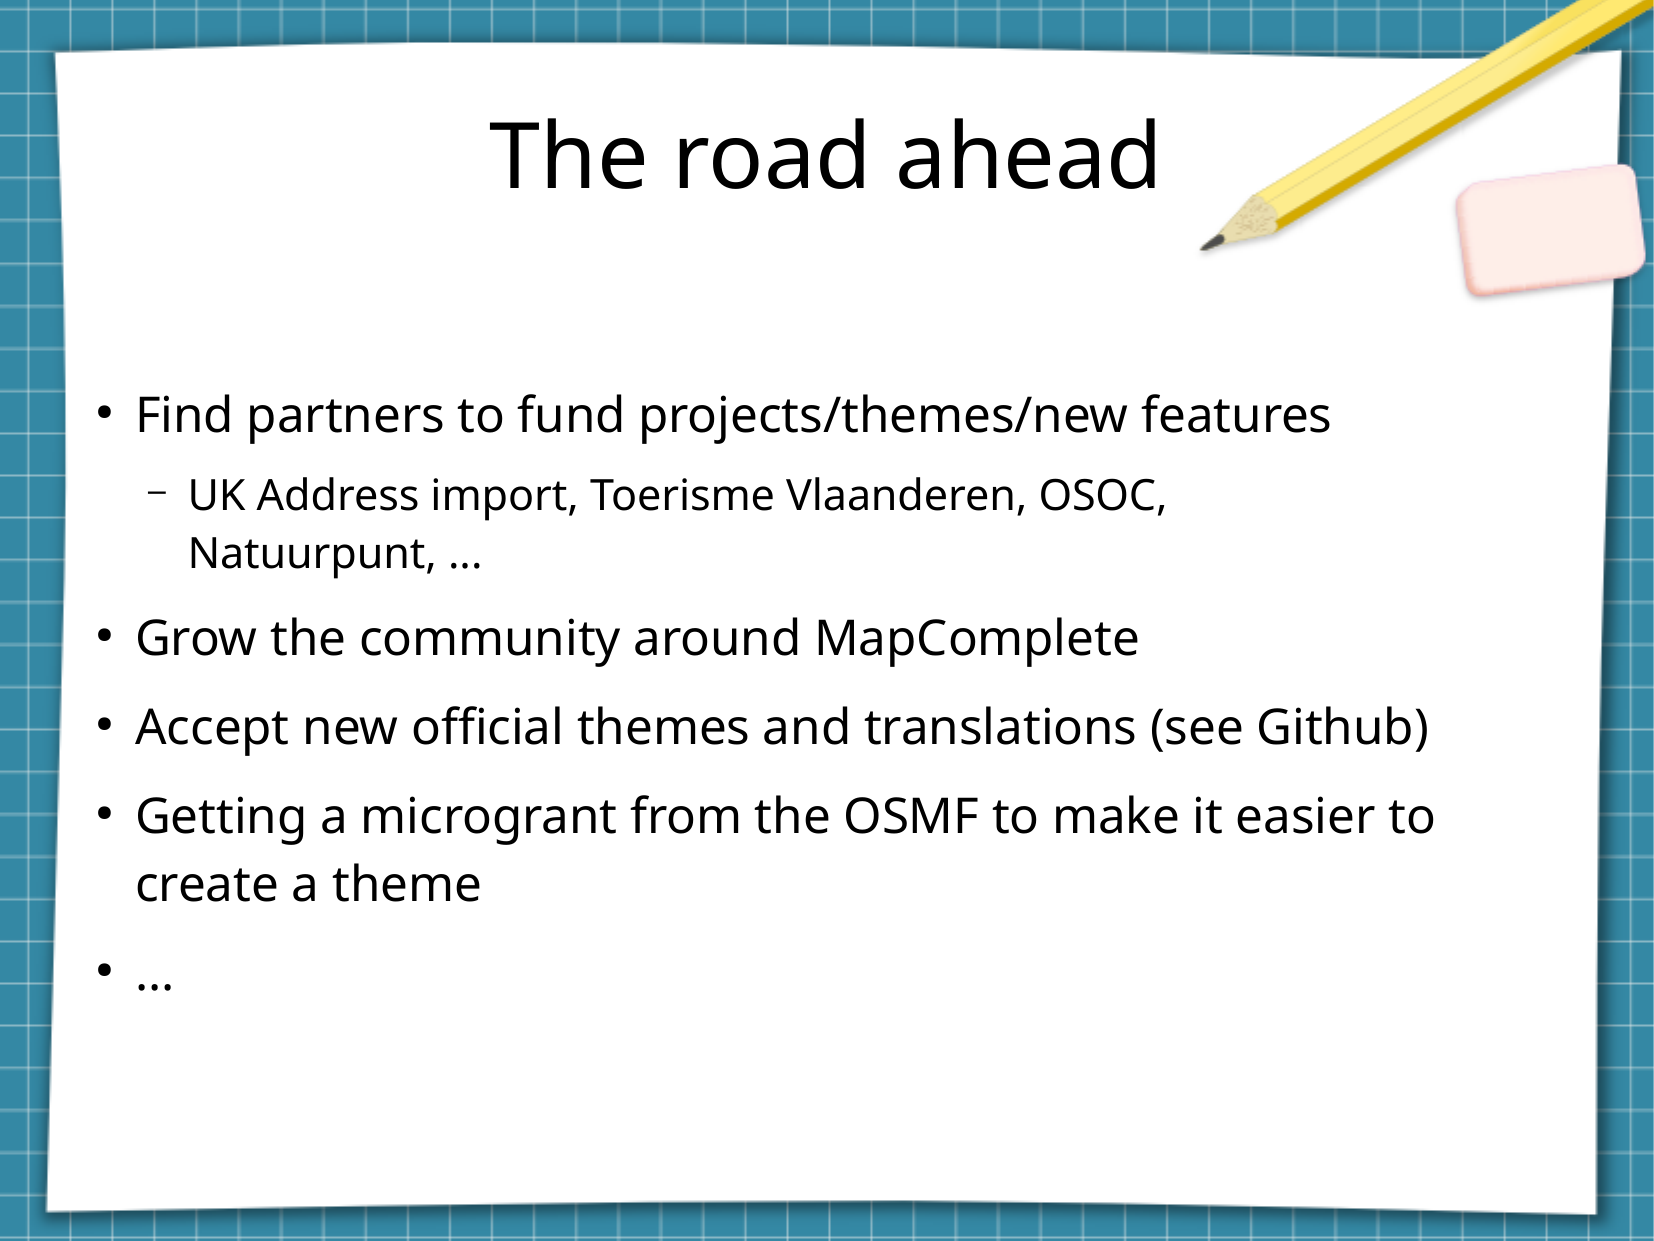

The road ahead
# Find partners to fund projects/themes/new features
UK Address import, Toerisme Vlaanderen, OSOC,
Natuurpunt, ...
Grow the community around MapComplete
Accept new official themes and translations (see Github)
Getting a microgrant from the OSMF to make it easier to create a theme
...